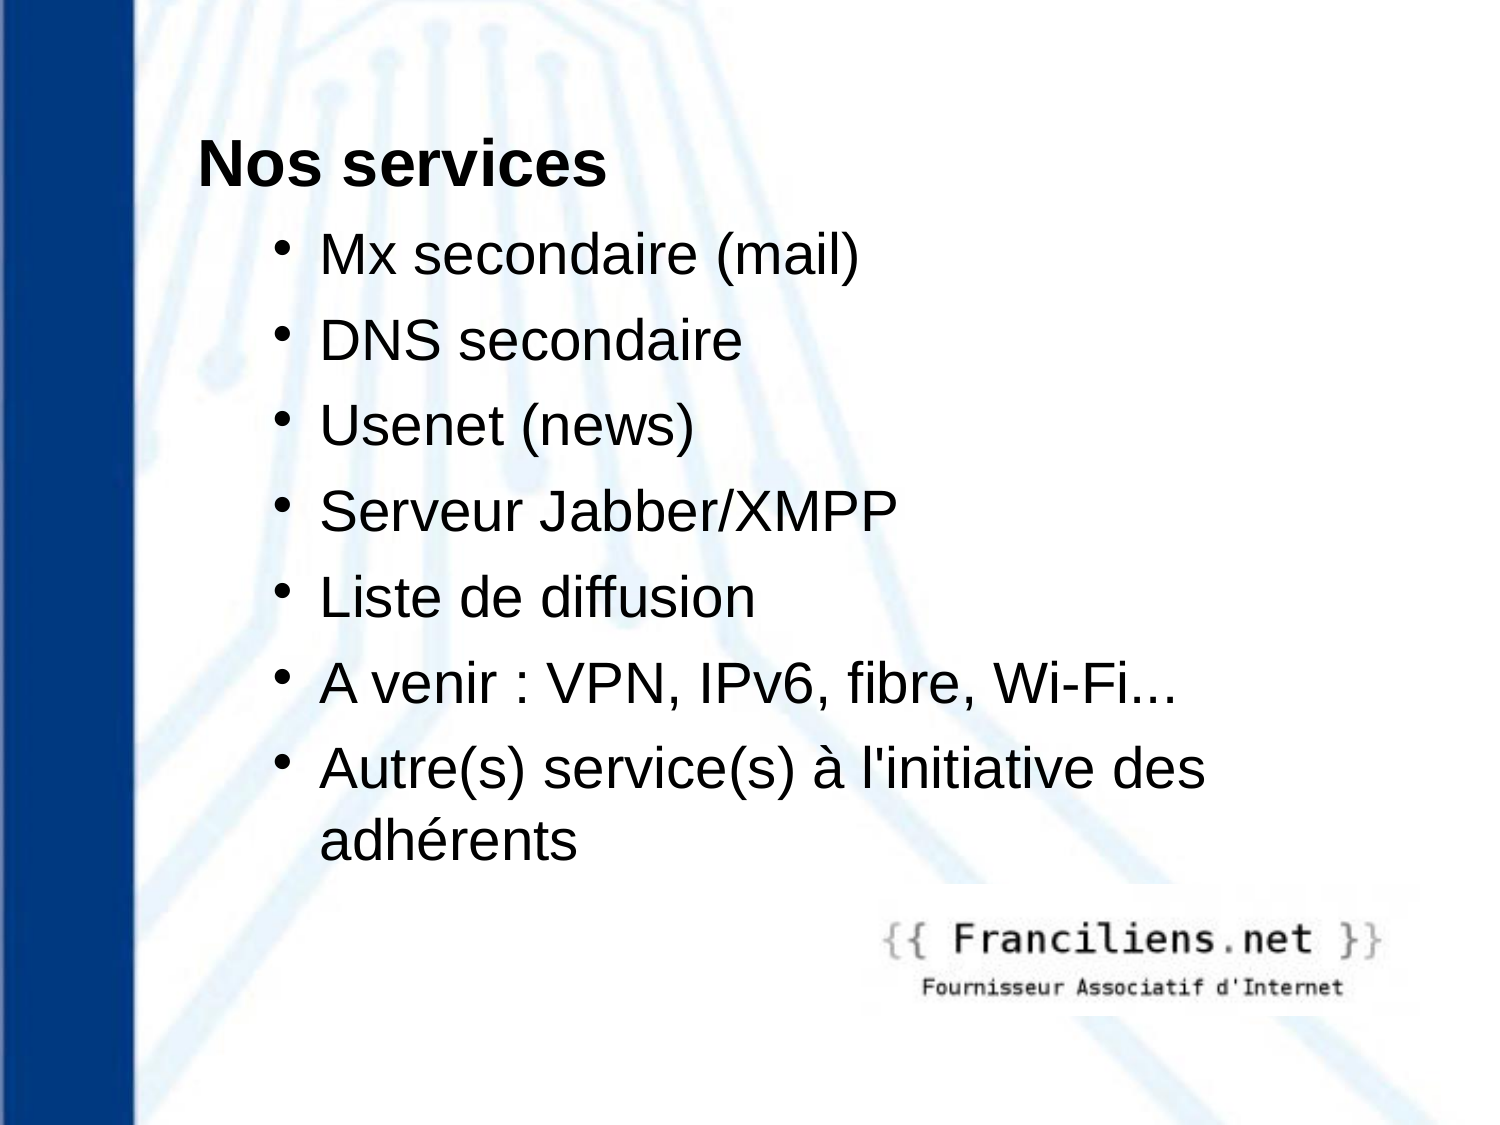

# Nos services
Mx secondaire (mail)
DNS secondaire
Usenet (news)
Serveur Jabber/XMPP
Liste de diffusion
A venir : VPN, IPv6, fibre, Wi-Fi...
Autre(s) service(s) à l'initiative des adhérents